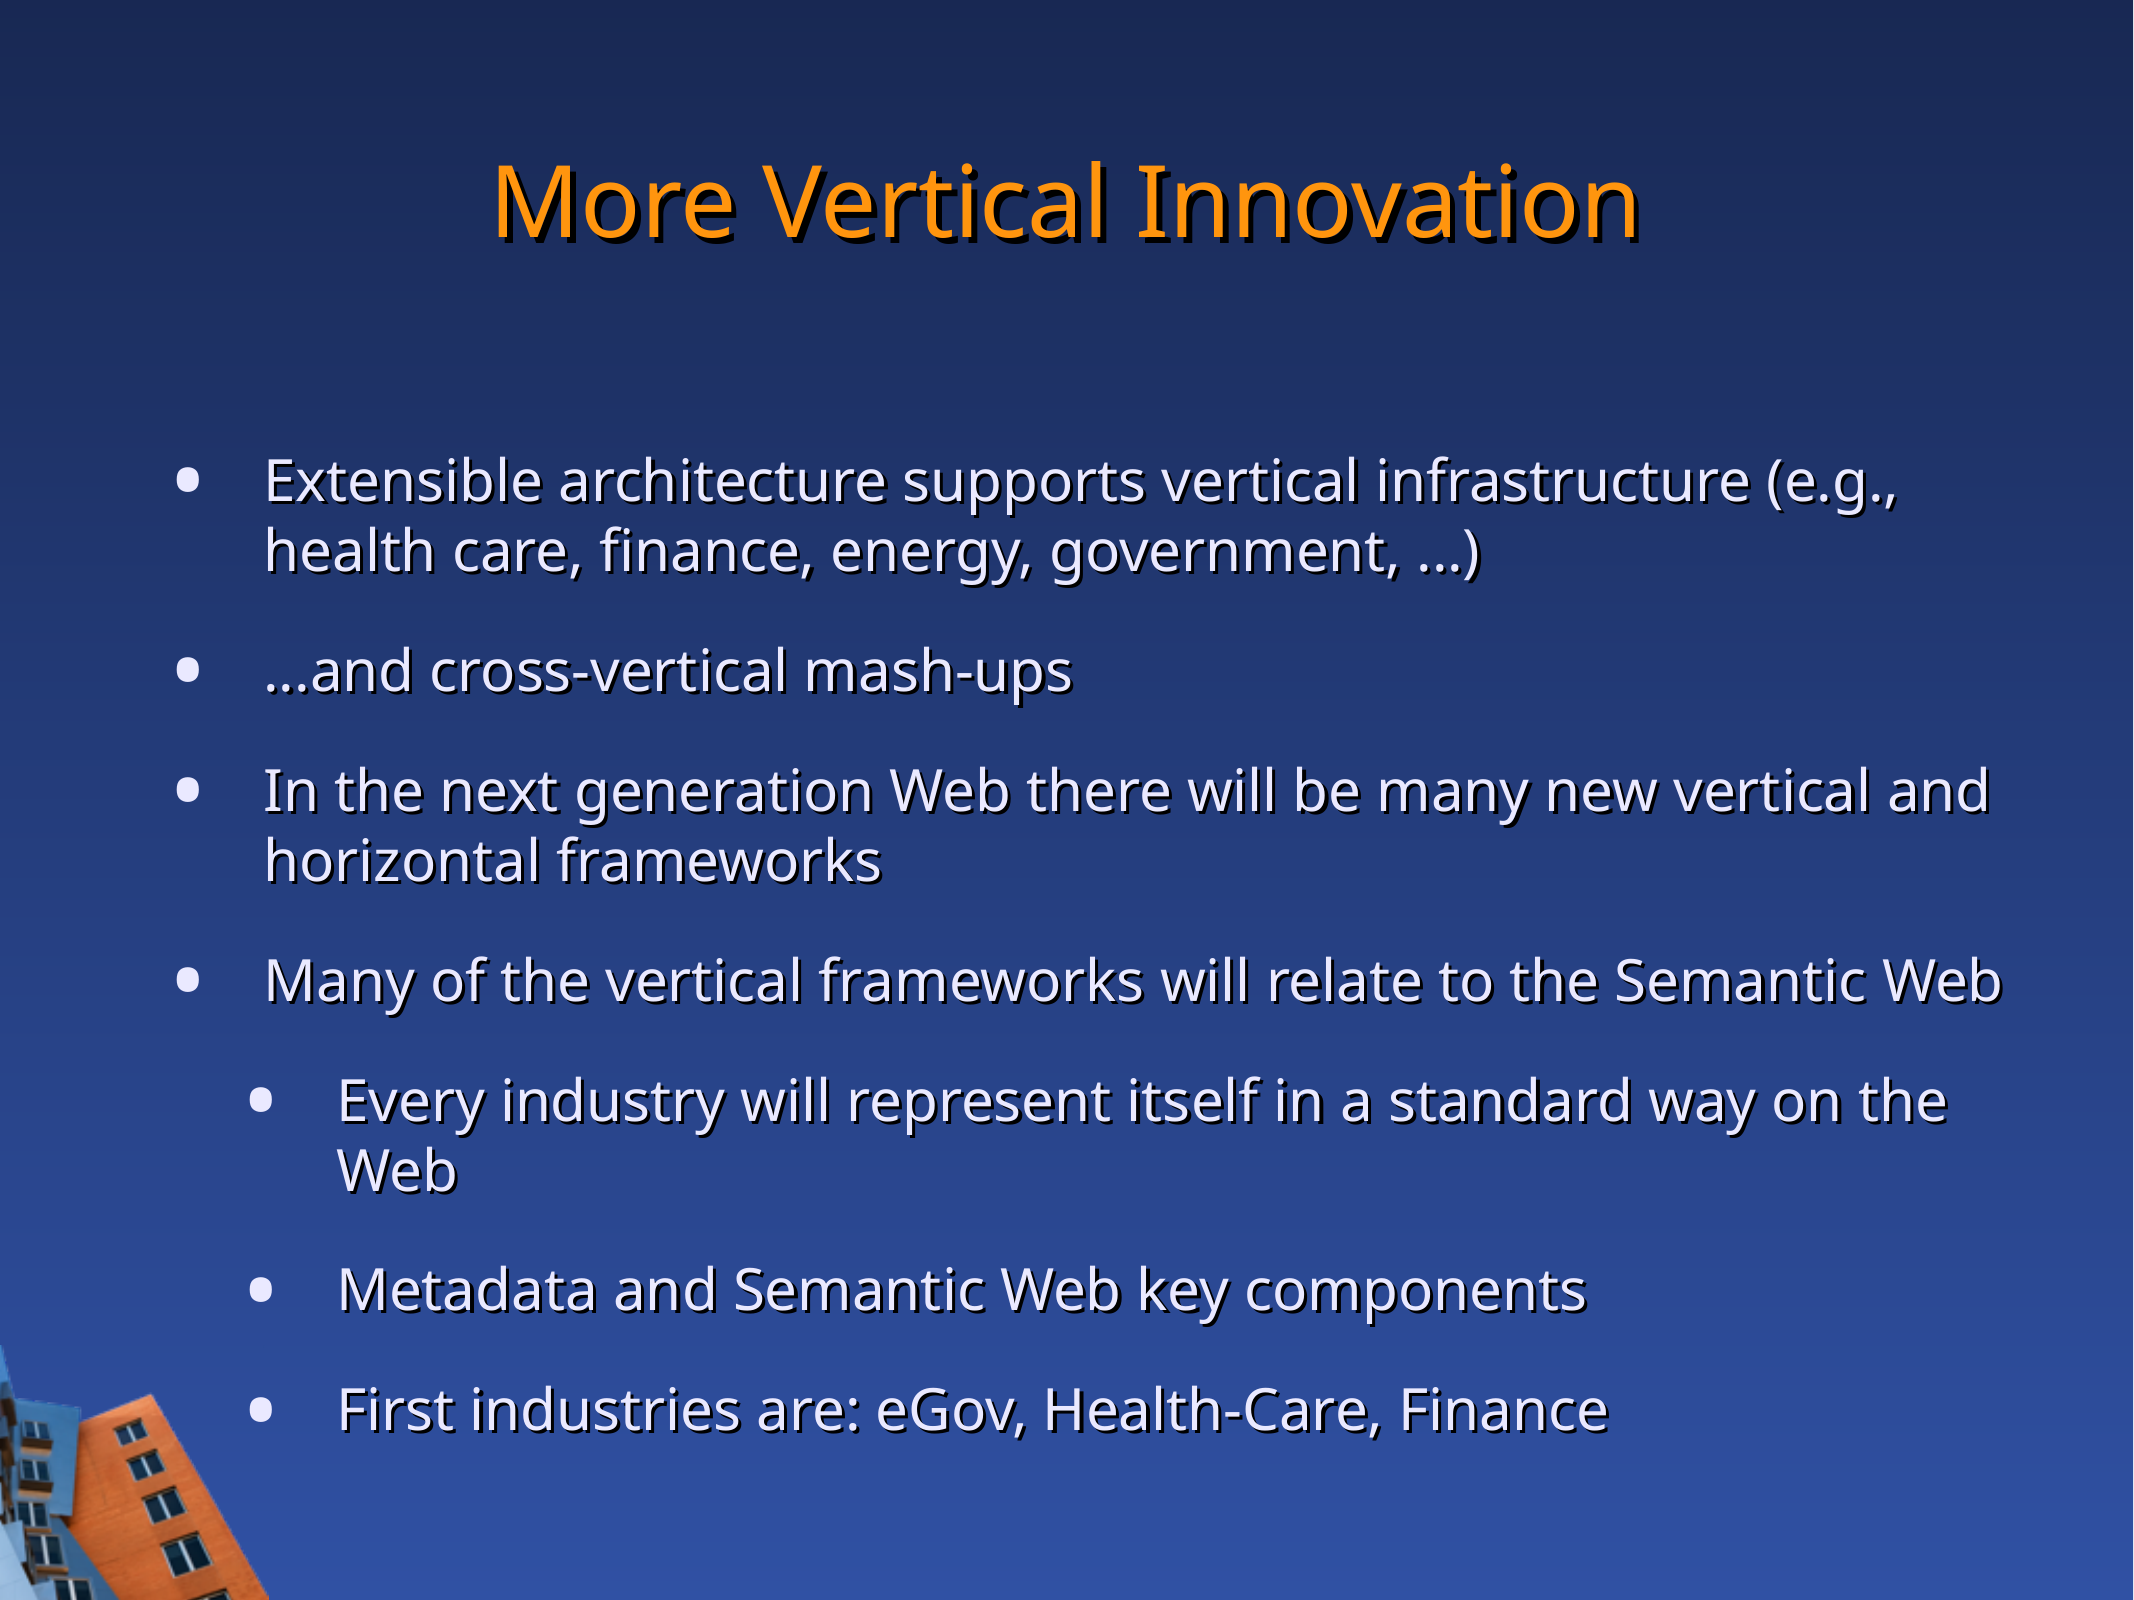

# More Vertical Innovation
Extensible architecture supports vertical infrastructure (e.g., health care, finance, energy, government, ...)
...and cross-vertical mash-ups
In the next generation Web there will be many new vertical and horizontal frameworks
Many of the vertical frameworks will relate to the Semantic Web
Every industry will represent itself in a standard way on the Web
Metadata and Semantic Web key components
First industries are: eGov, Health-Care, Finance